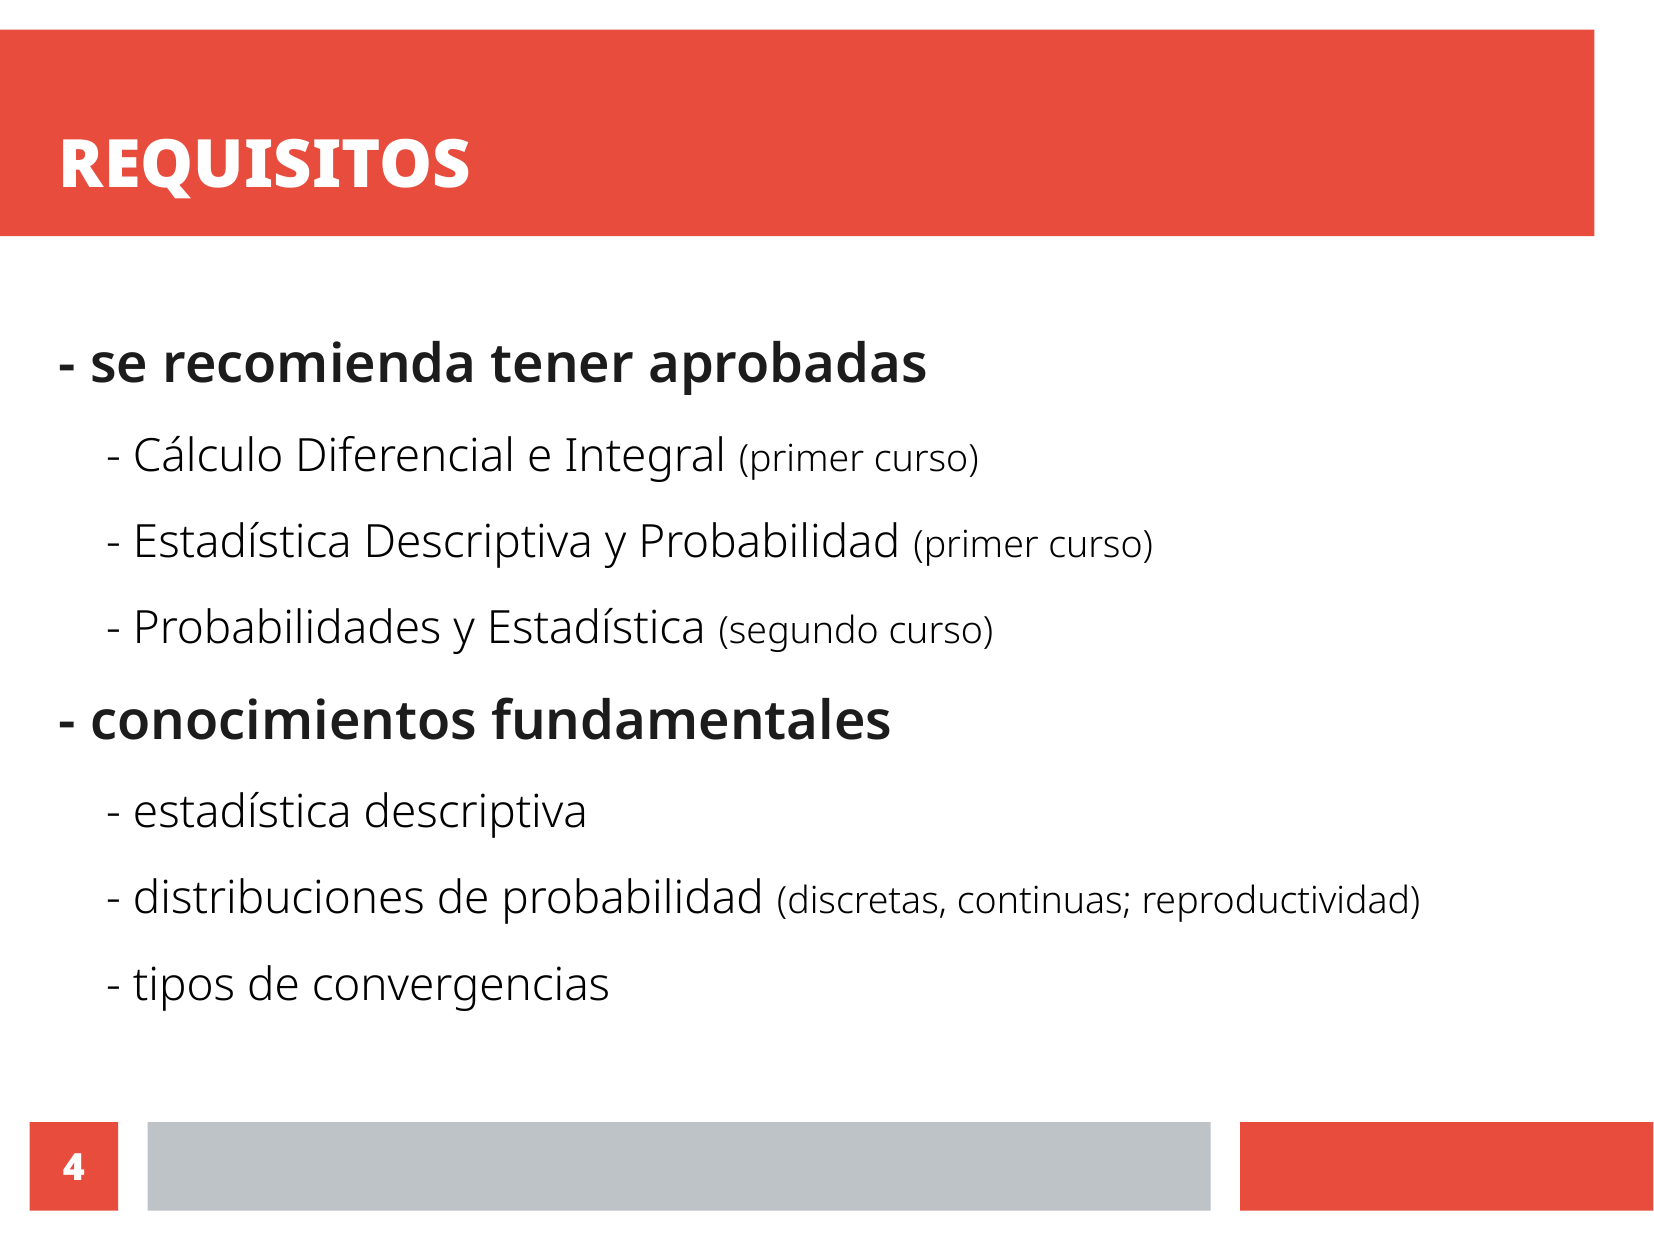

# REQUISITOS
- se recomienda tener aprobadas
- Cálculo Diferencial e Integral (primer curso)
- Estadística Descriptiva y Probabilidad (primer curso)
- Probabilidades y Estadística (segundo curso)
- conocimientos fundamentales
- estadística descriptiva
- distribuciones de probabilidad (discretas, continuas; reproductividad)
- tipos de convergencias
4